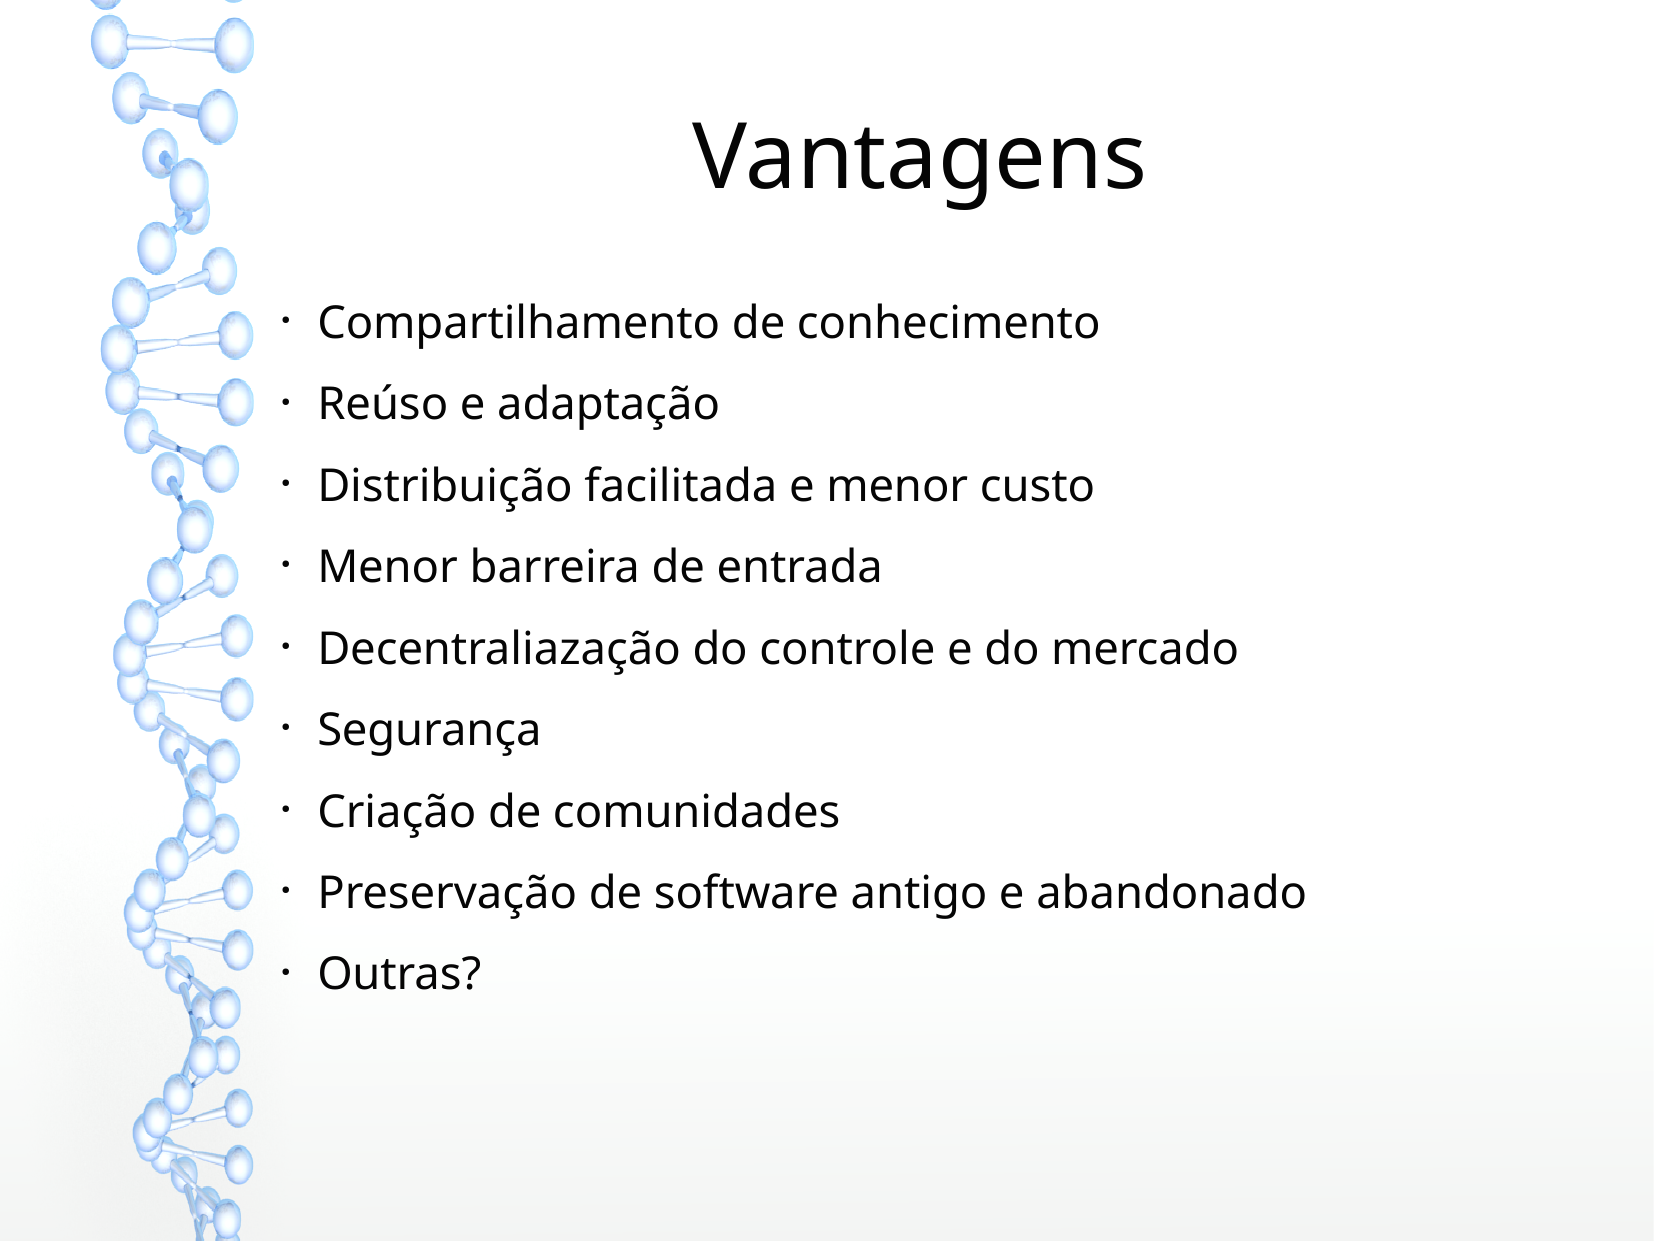

# Vantagens
Compartilhamento de conhecimento
Reúso e adaptação
Distribuição facilitada e menor custo
Menor barreira de entrada
Decentraliazação do controle e do mercado
Segurança
Criação de comunidades
Preservação de software antigo e abandonado
Outras?